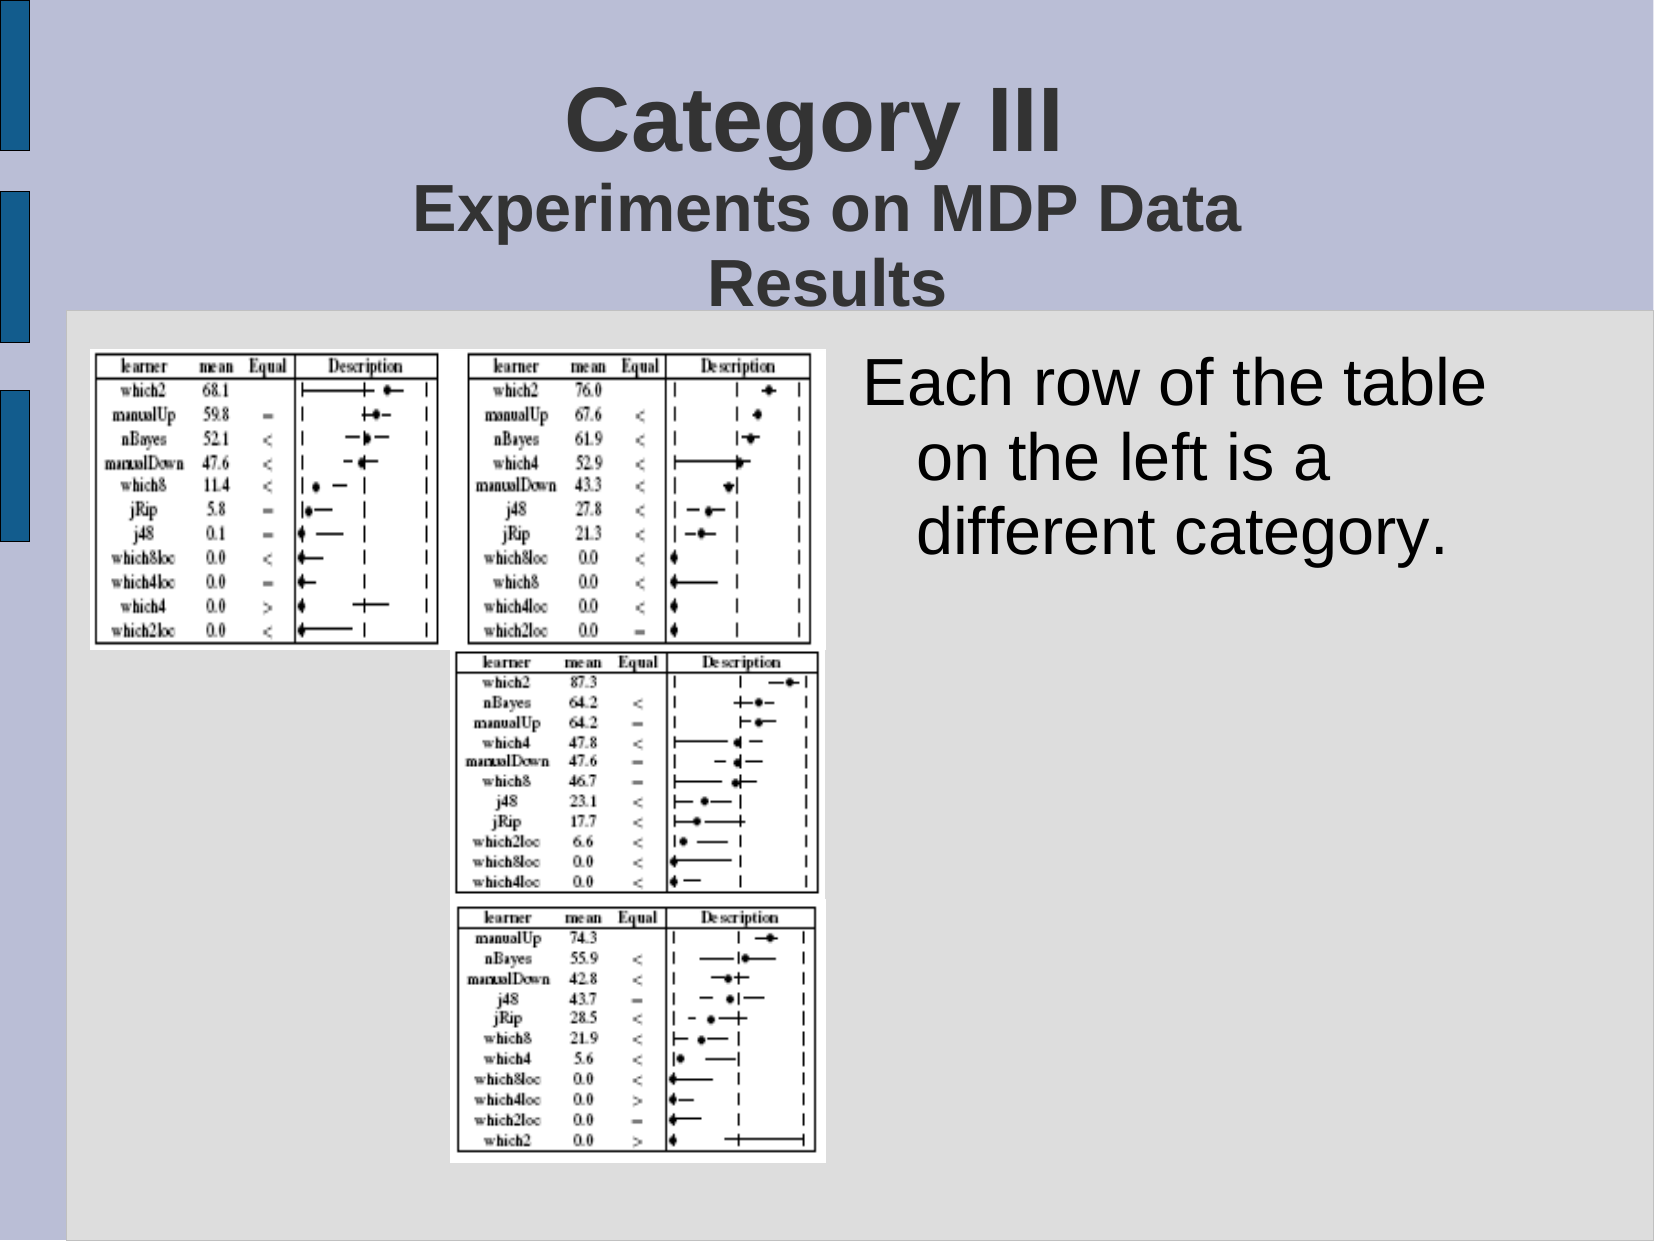

# Category III Experiments on MDP Data Results
Each row of the table on the left is a different category.